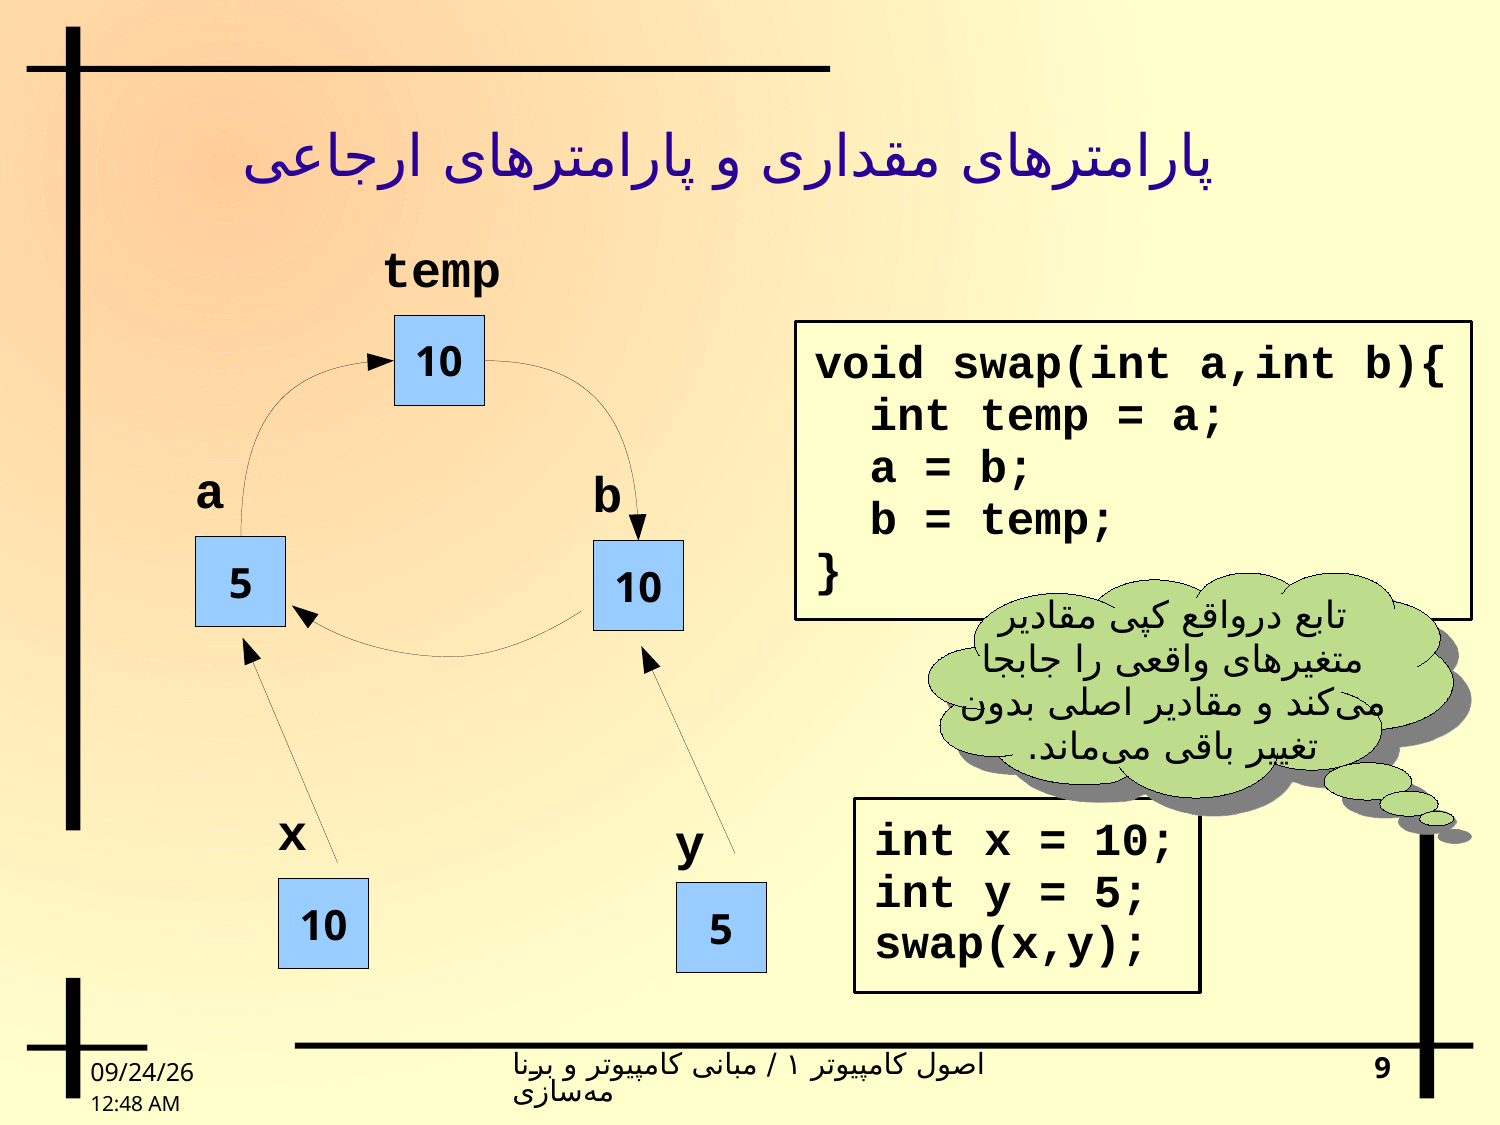

# پارامترهای مقداری و پارامترهای ارجاعی
temp
10
void swap(int a,int b){
 int temp = a;
 a = b;
 b = temp;
}
a
b
10
5
5
10
تابع در‌واقع کپی مقادیر متغیرهای واقعی را جابجا می‌کند و مقادیر اصلی بدون تغییر باقی می‌ماند.
int x = 10;
int y = 5;
swap(x,y);
x
y
10
5
اصول کامپیوتر ۱ / مبانی کامپیوتر و برنامه‌سازی
9